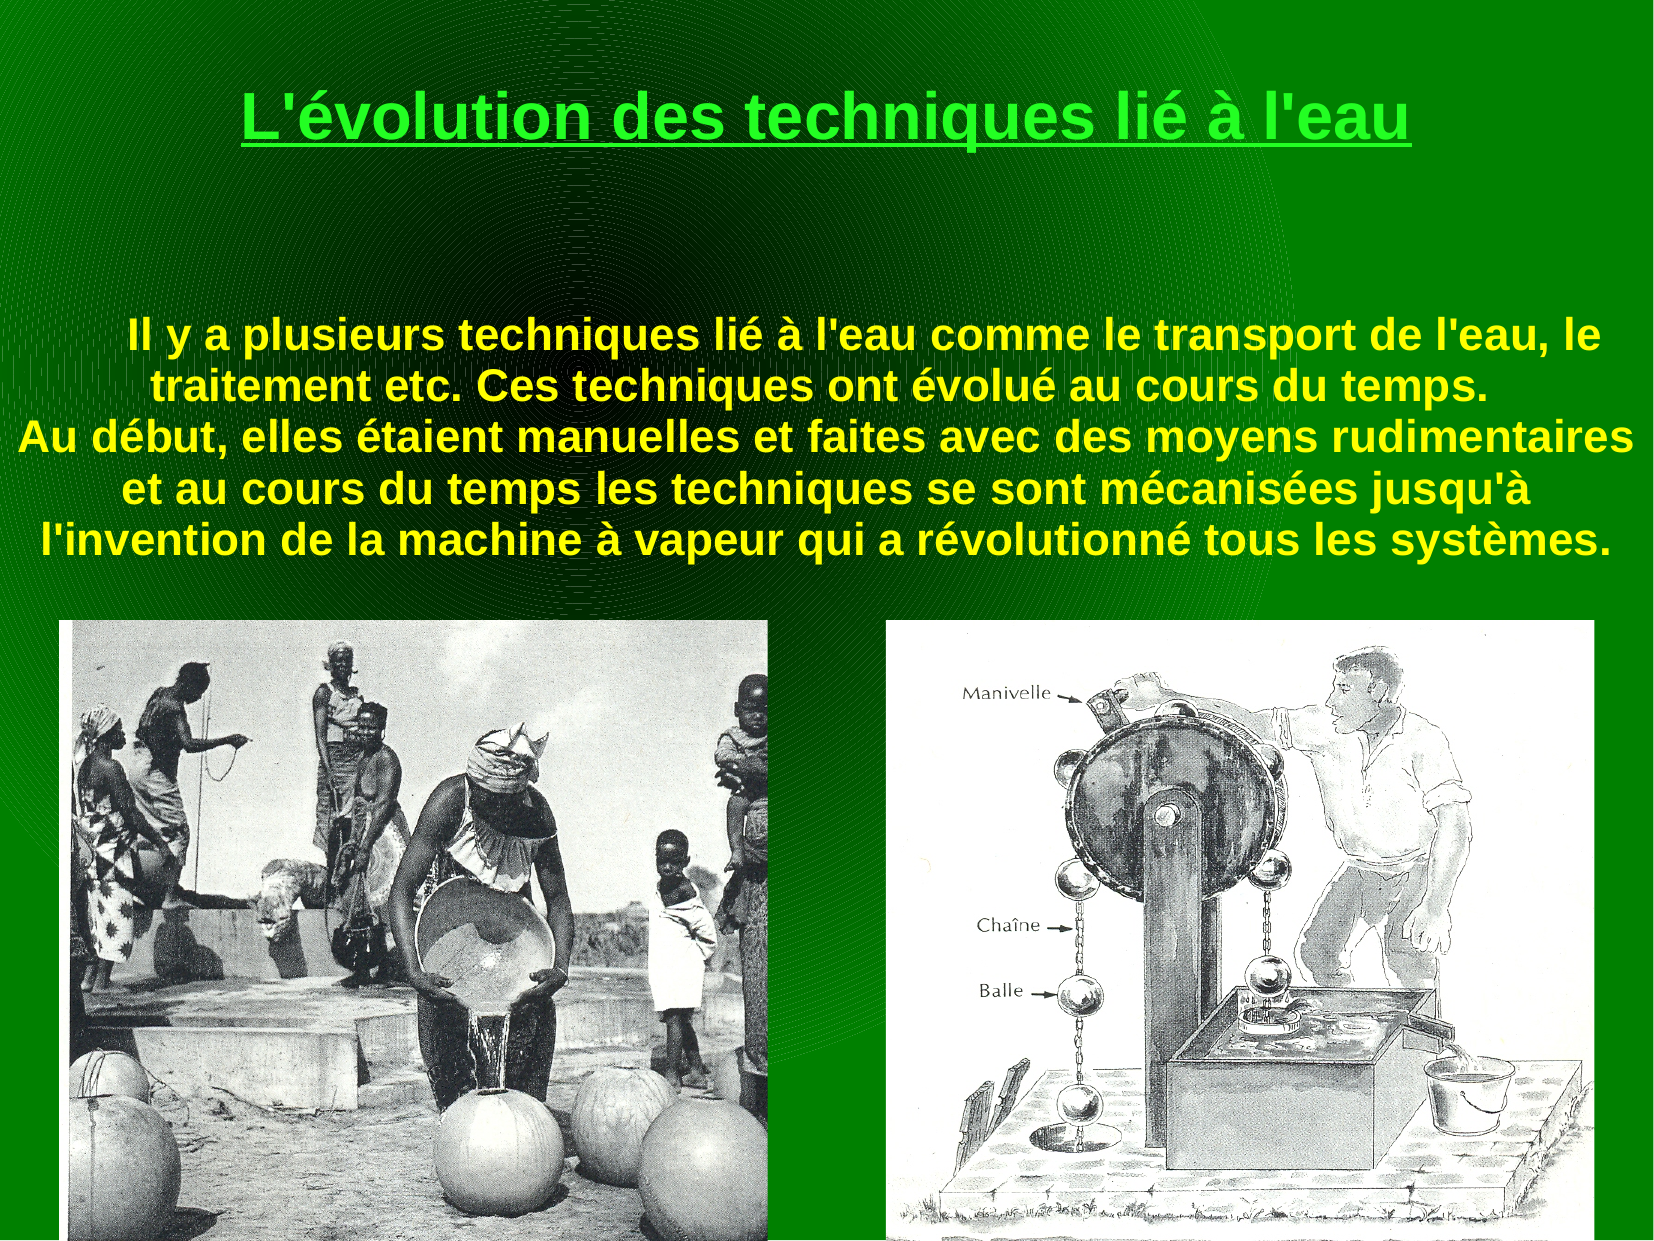

L'évolution des techniques lié à l'eau
 Il y a plusieurs techniques lié à l'eau comme le transport de l'eau, le traitement etc. Ces techniques ont évolué au cours du temps.
Au début, elles étaient manuelles et faites avec des moyens rudimentaires et au cours du temps les techniques se sont mécanisées jusqu'à l'invention de la machine à vapeur qui a révolutionné tous les systèmes.